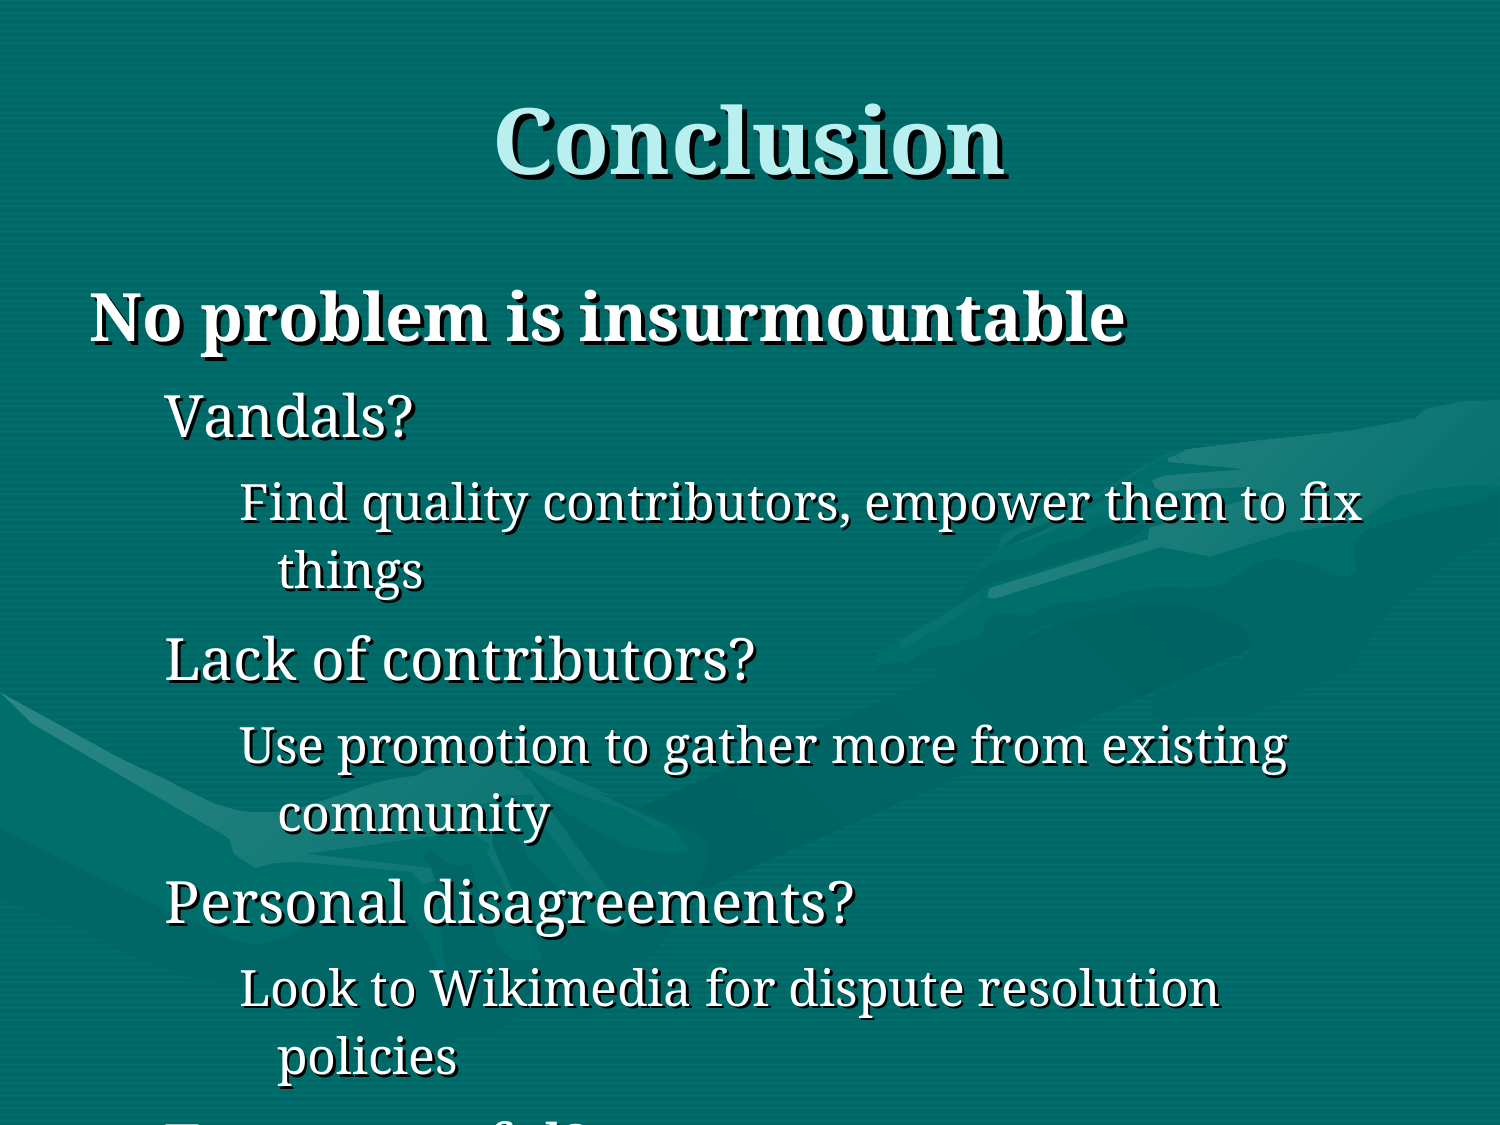

# Conclusion
No problem is insurmountable
Vandals?
Find quality contributors, empower them to fix things
Lack of contributors?
Use promotion to gather more from existing community
Personal disagreements?
Look to Wikimedia for dispute resolution policies
Too successful?
Consider managed hosting, ads, or donations